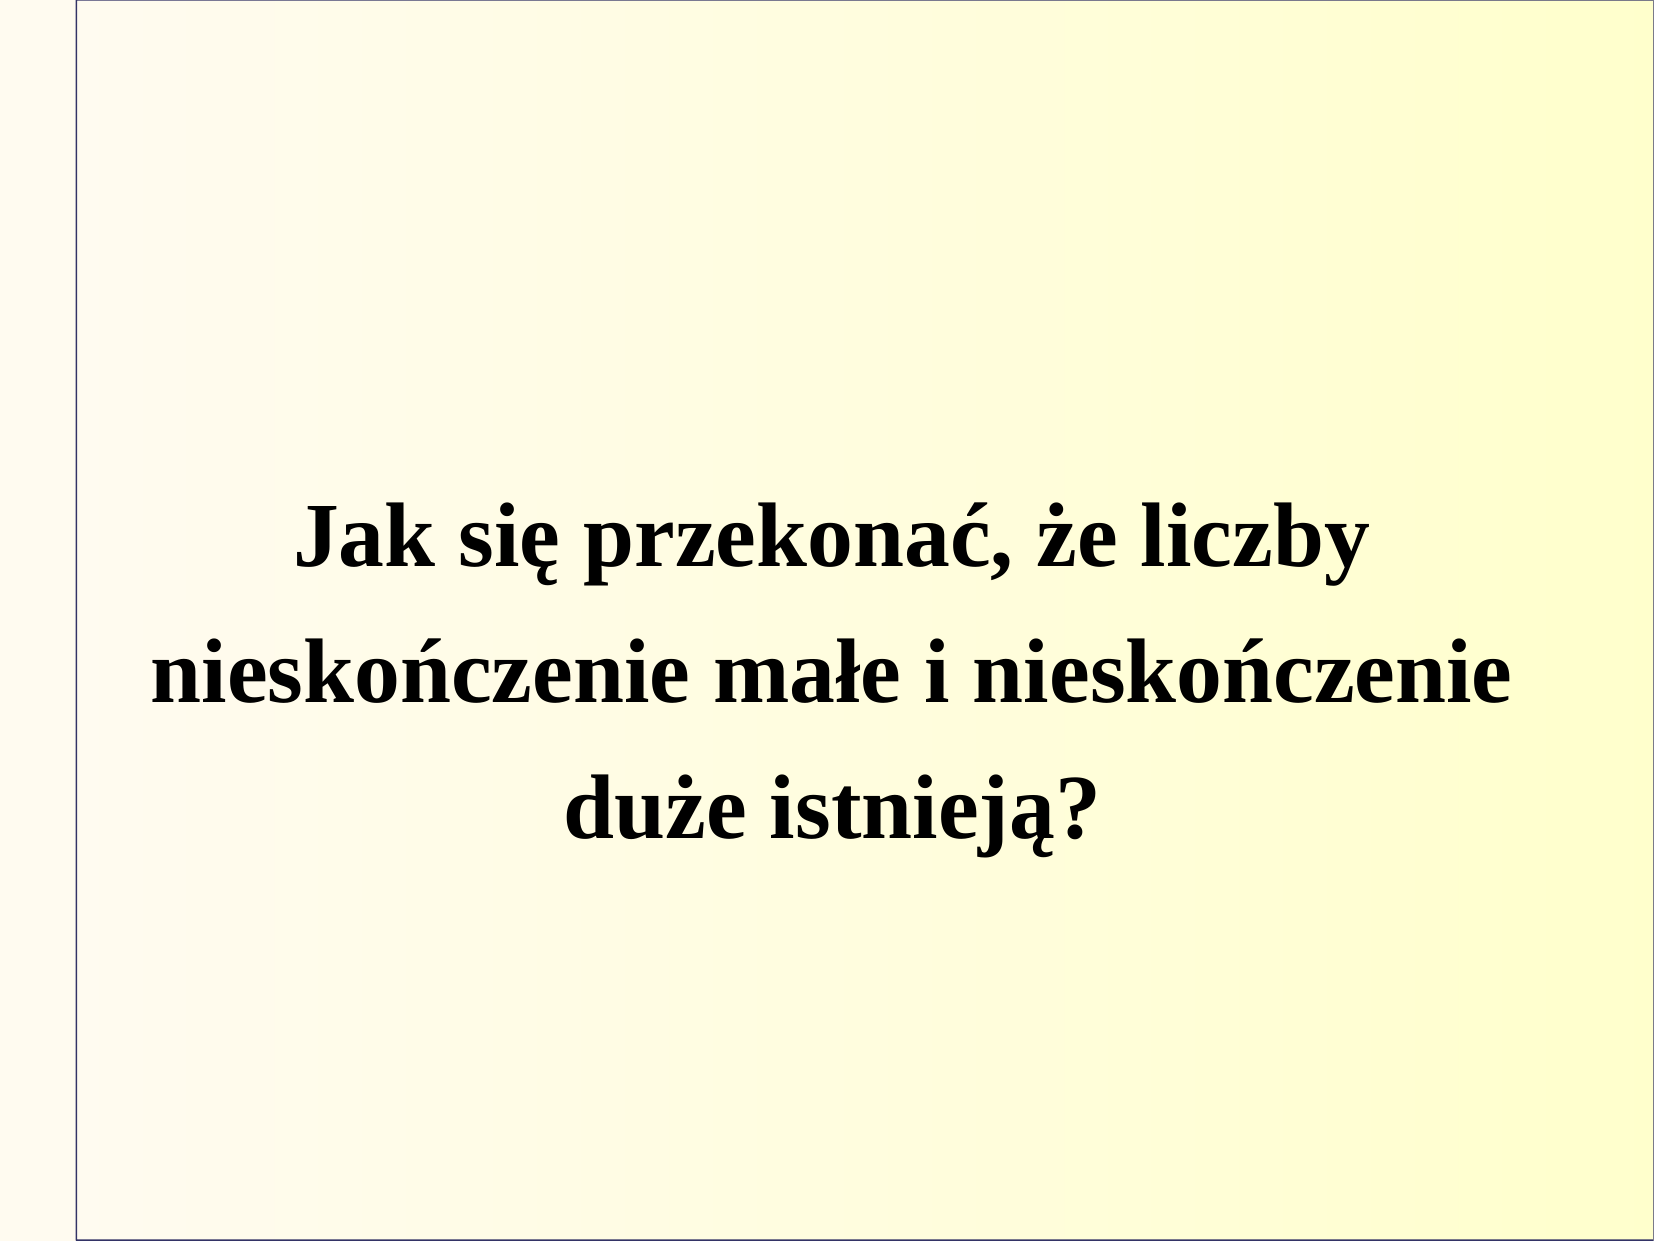

# Jak się przekonać, że liczby nieskończenie małe i nieskończenie duże istnieją?